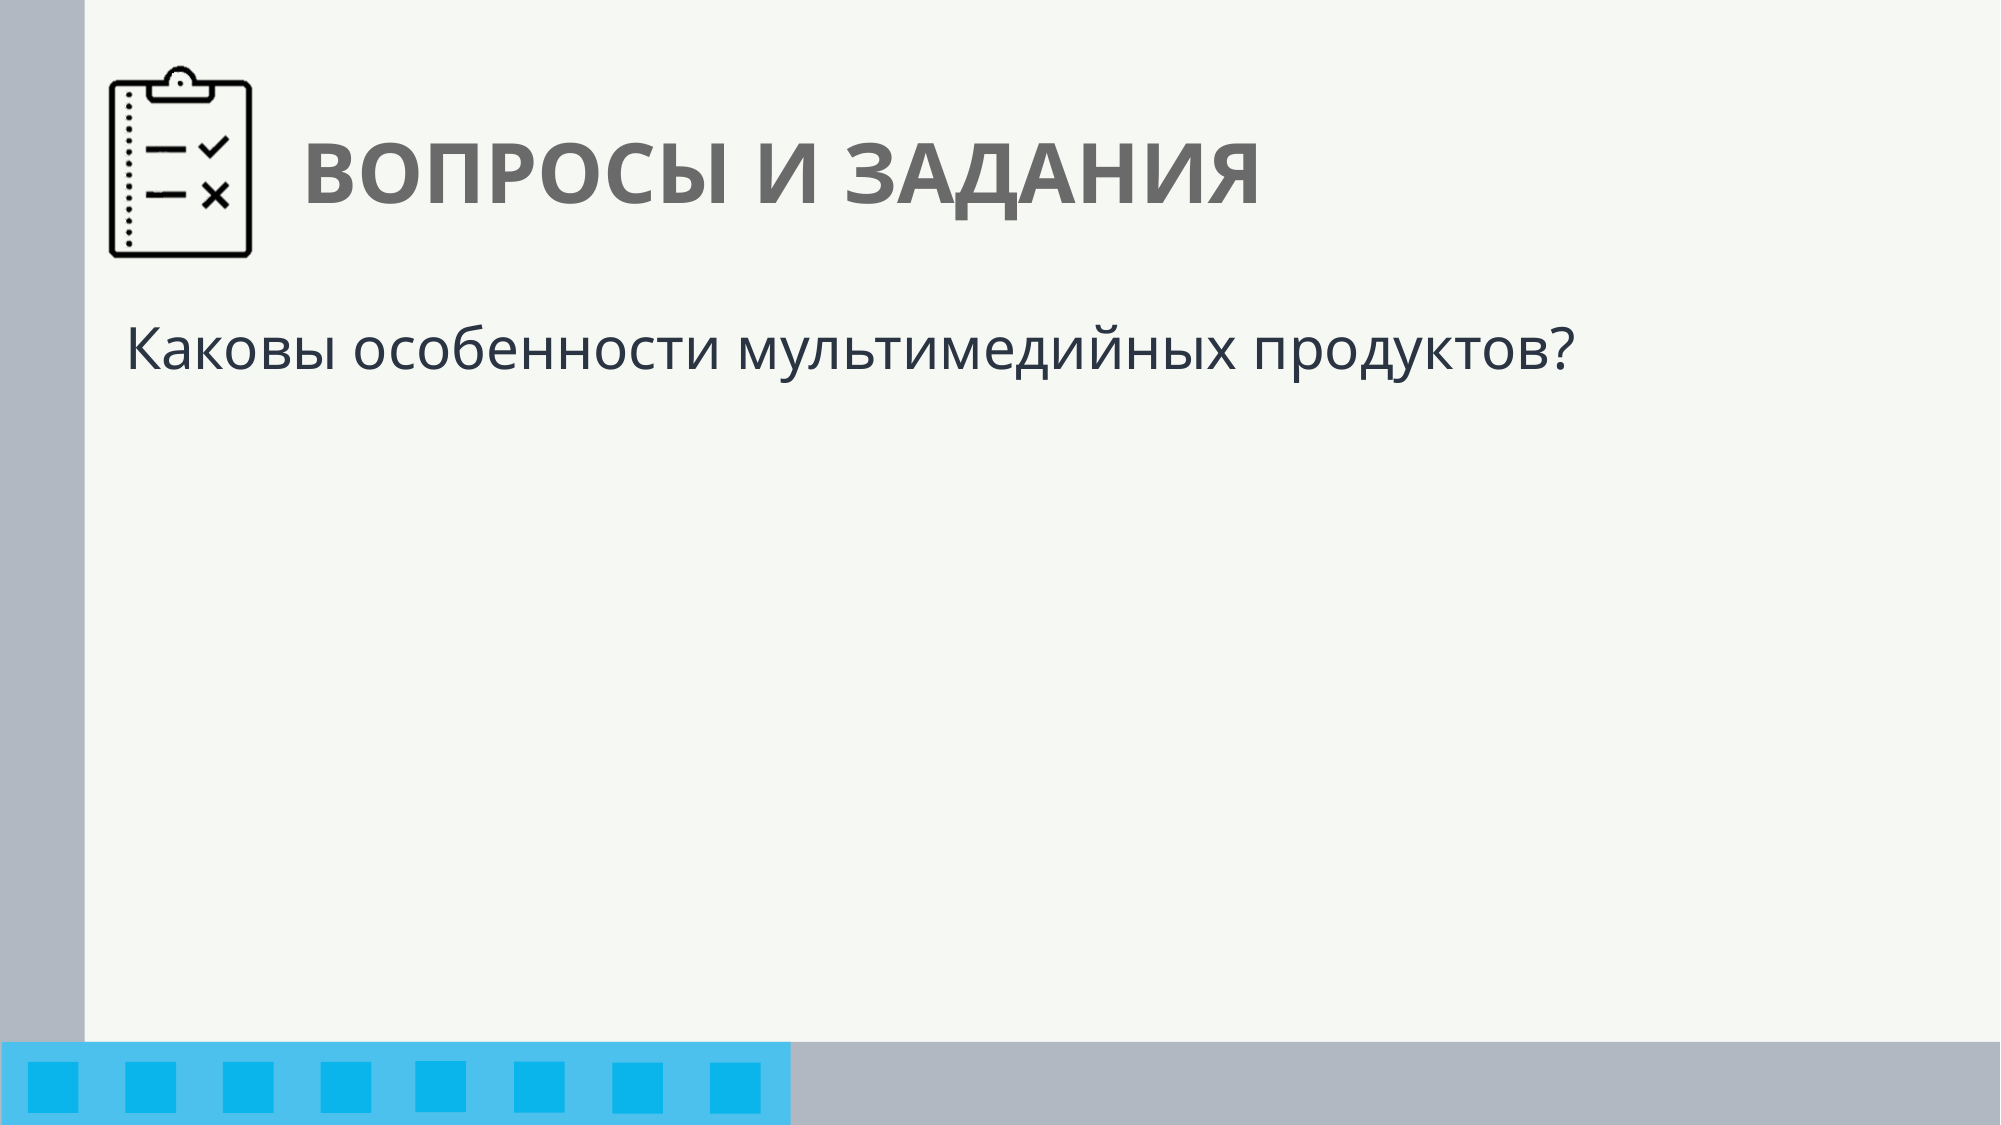

# ВОПРОСЫ И ЗАДАНИЯ
Каковы особенности мультимедийных продуктов?